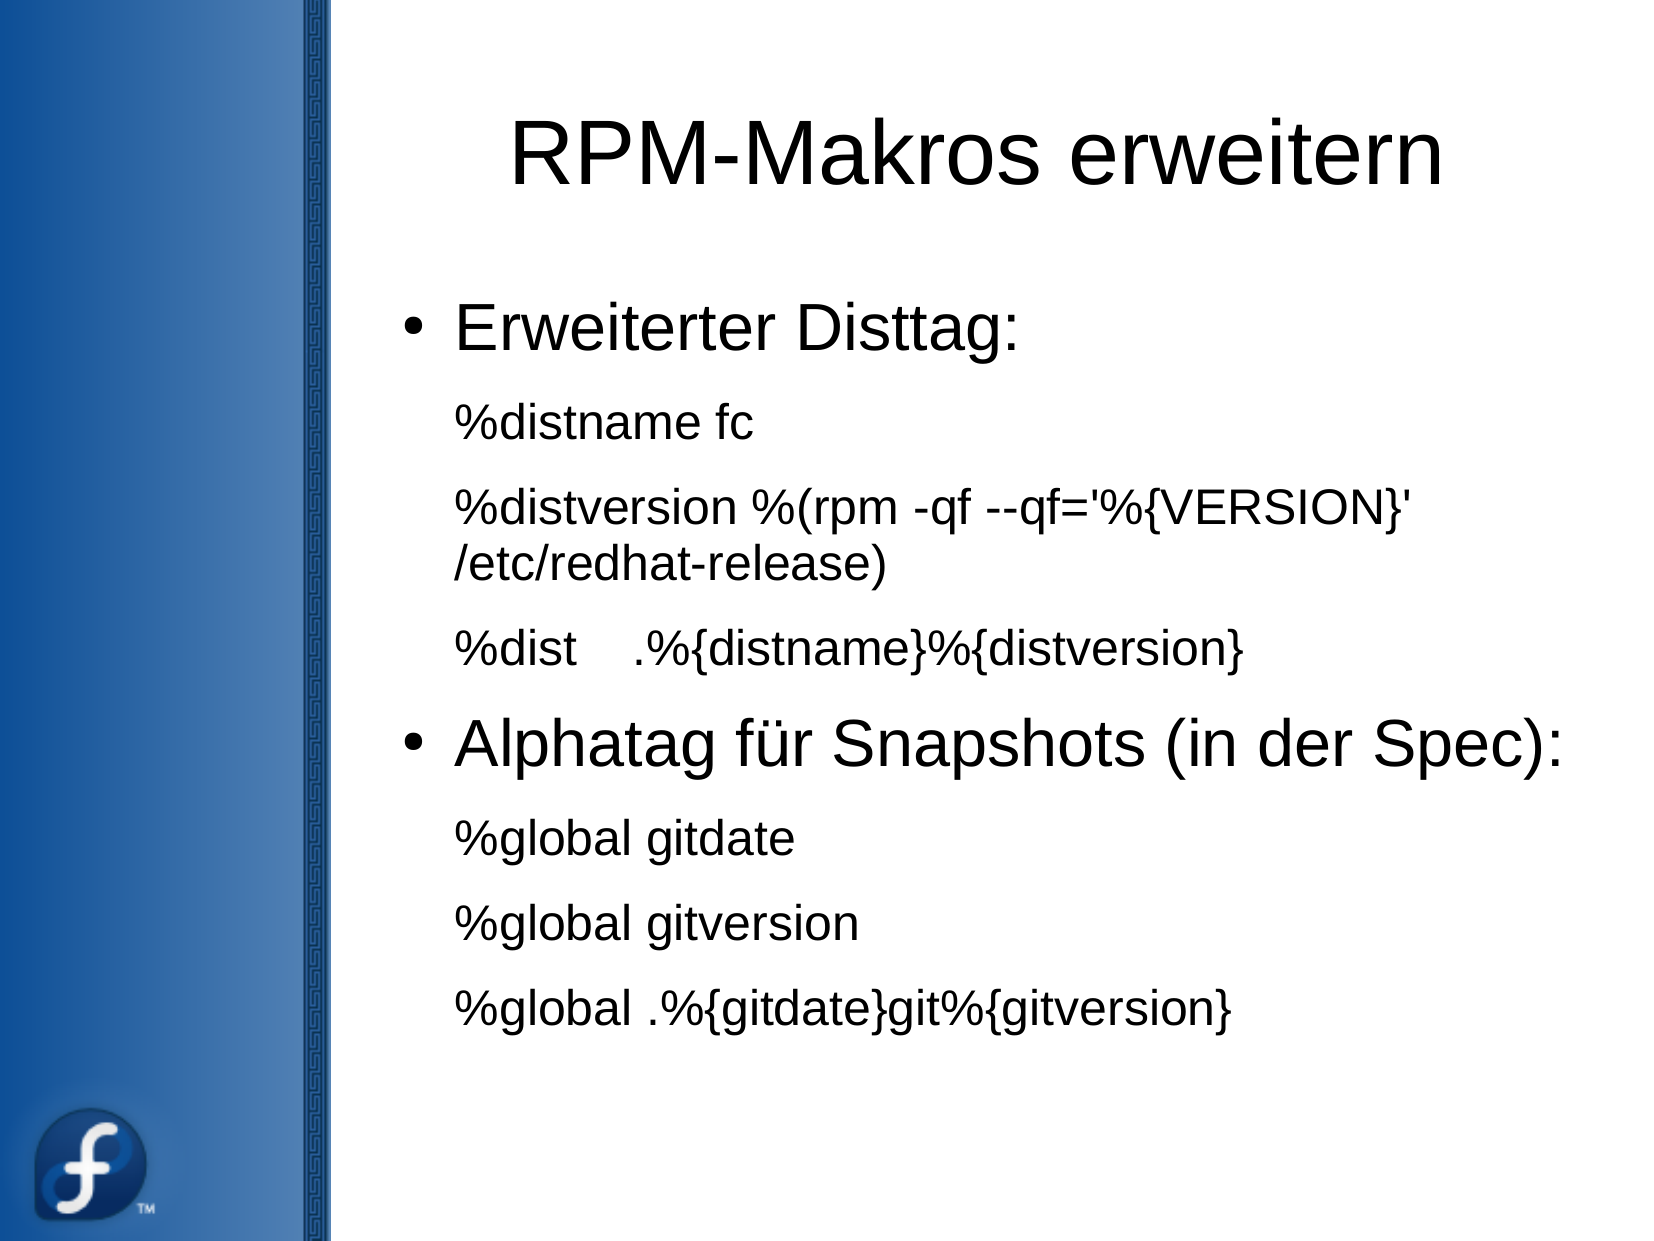

# RPM-Makros erweitern
Erweiterter Disttag:
%distname fc
%distversion %(rpm -qf --qf='%{VERSION}' /etc/redhat-release)
%dist .%{distname}%{distversion}
Alphatag für Snapshots (in der Spec):
%global gitdate
%global gitversion
%global .%{gitdate}git%{gitversion}